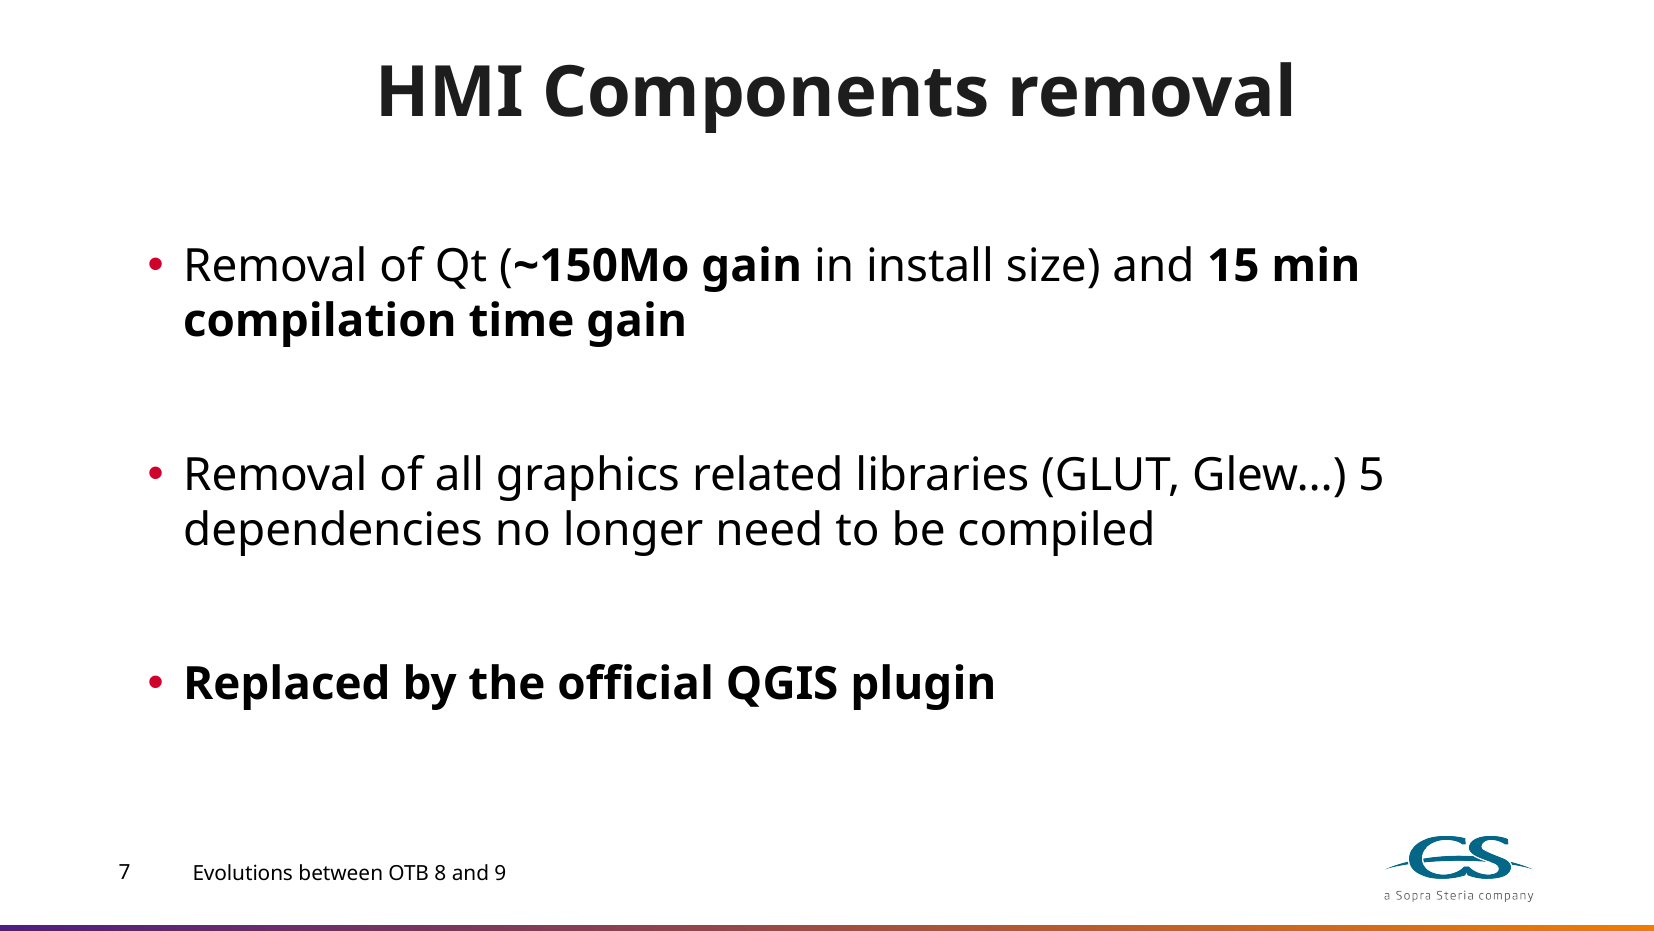

# HMI Components removal
Removal of Qt (~150Mo gain in install size) and 15 min compilation time gain
Removal of all graphics related libraries (GLUT, Glew…) 5 dependencies no longer need to be compiled
Replaced by the official QGIS plugin
Evolutions between OTB 8 and 9